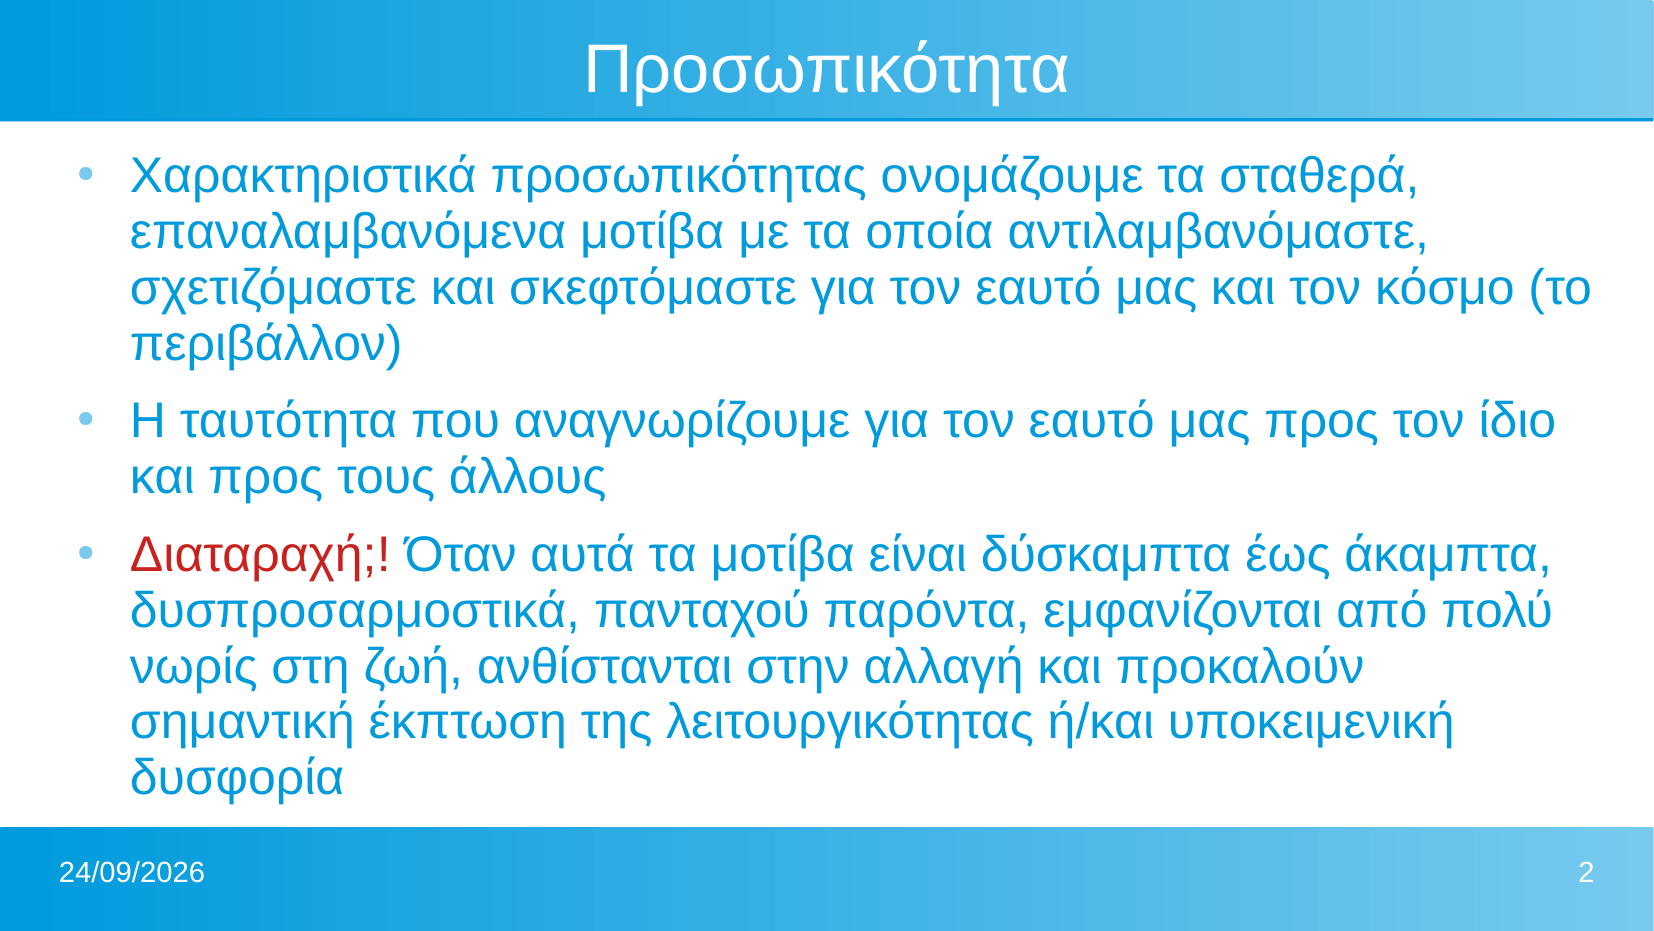

# Προσωπικότητα
Χαρακτηριστικά προσωπικότητας ονομάζουμε τα σταθερά, επαναλαμβανόμενα μοτίβα με τα οποία αντιλαμβανόμαστε, σχετιζόμαστε και σκεφτόμαστε για τον εαυτό μας και τον κόσμο (το περιβάλλον)
Η ταυτότητα που αναγνωρίζουμε για τον εαυτό μας προς τον ίδιο και προς τους άλλους
Διαταραχή;! Όταν αυτά τα μοτίβα είναι δύσκαμπτα έως άκαμπτα, δυσπροσαρμοστικά, πανταχού παρόντα, εμφανίζονται από πολύ νωρίς στη ζωή, ανθίστανται στην αλλαγή και προκαλούν σημαντική έκπτωση της λειτουργικότητας ή/και υποκειμενική δυσφορία
2